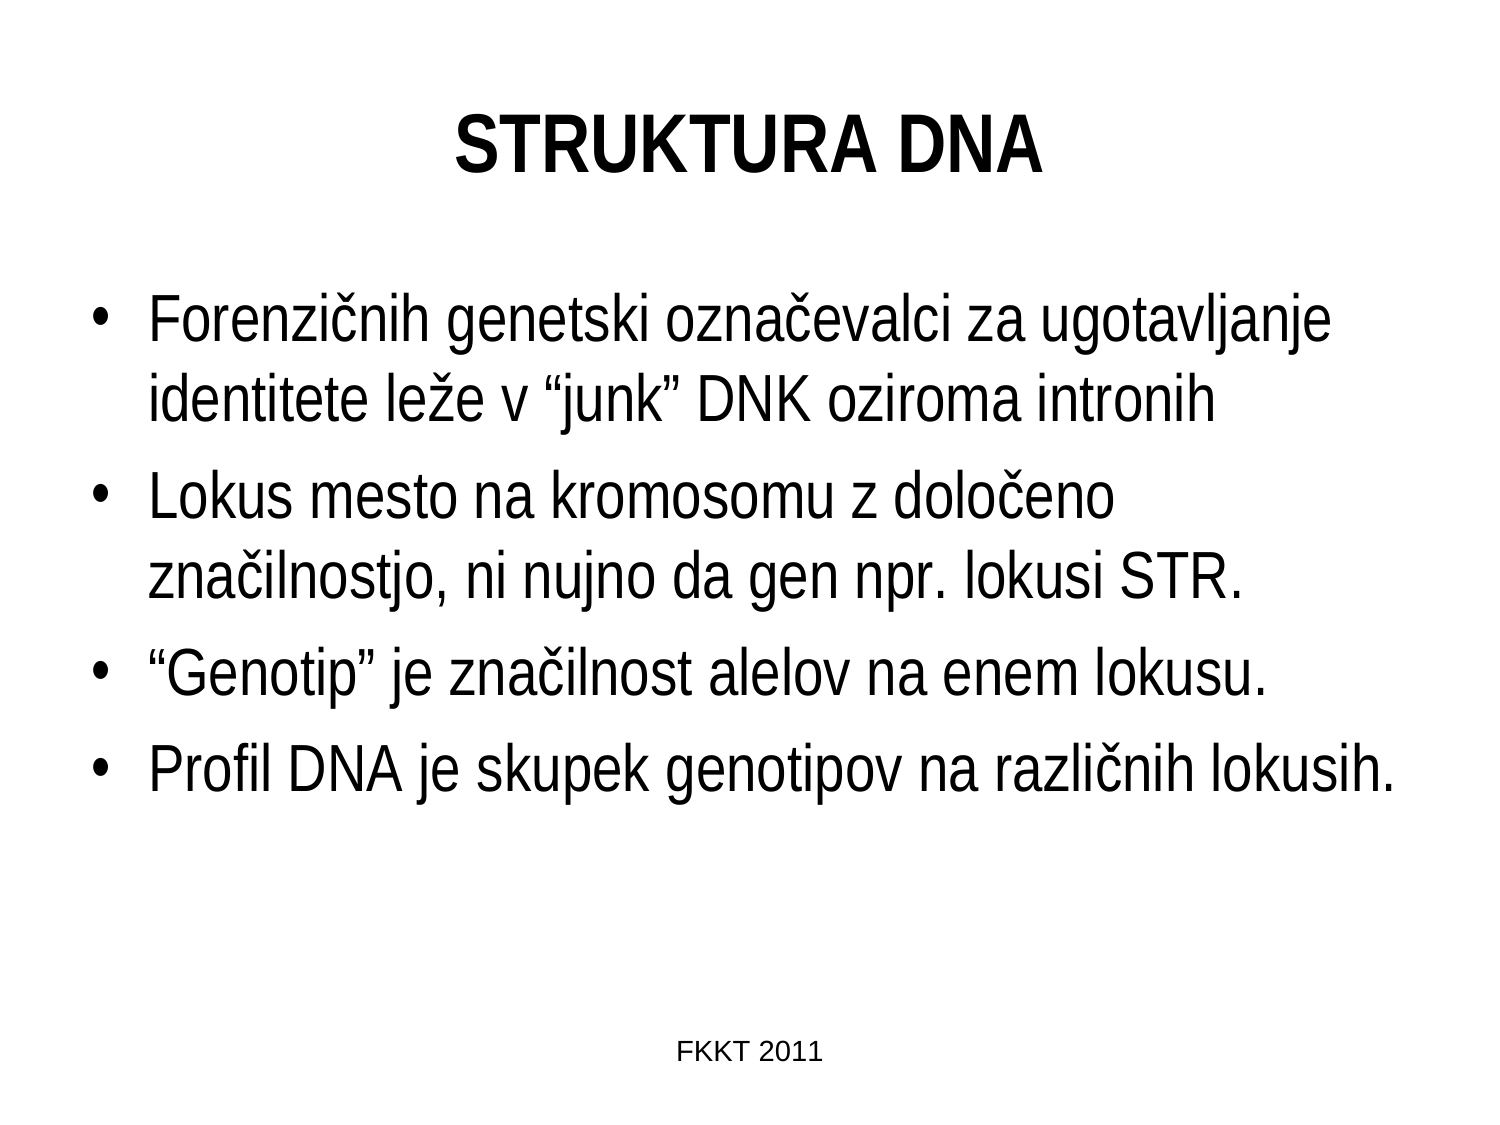

# STRUKTURA DNA
Forenzičnih genetski označevalci za ugotavljanje identitete leže v “junk” DNK oziroma intronih
Lokus mesto na kromosomu z določeno značilnostjo, ni nujno da gen npr. lokusi STR.
“Genotip” je značilnost alelov na enem lokusu.
Profil DNA je skupek genotipov na različnih lokusih.
FKKT 2011